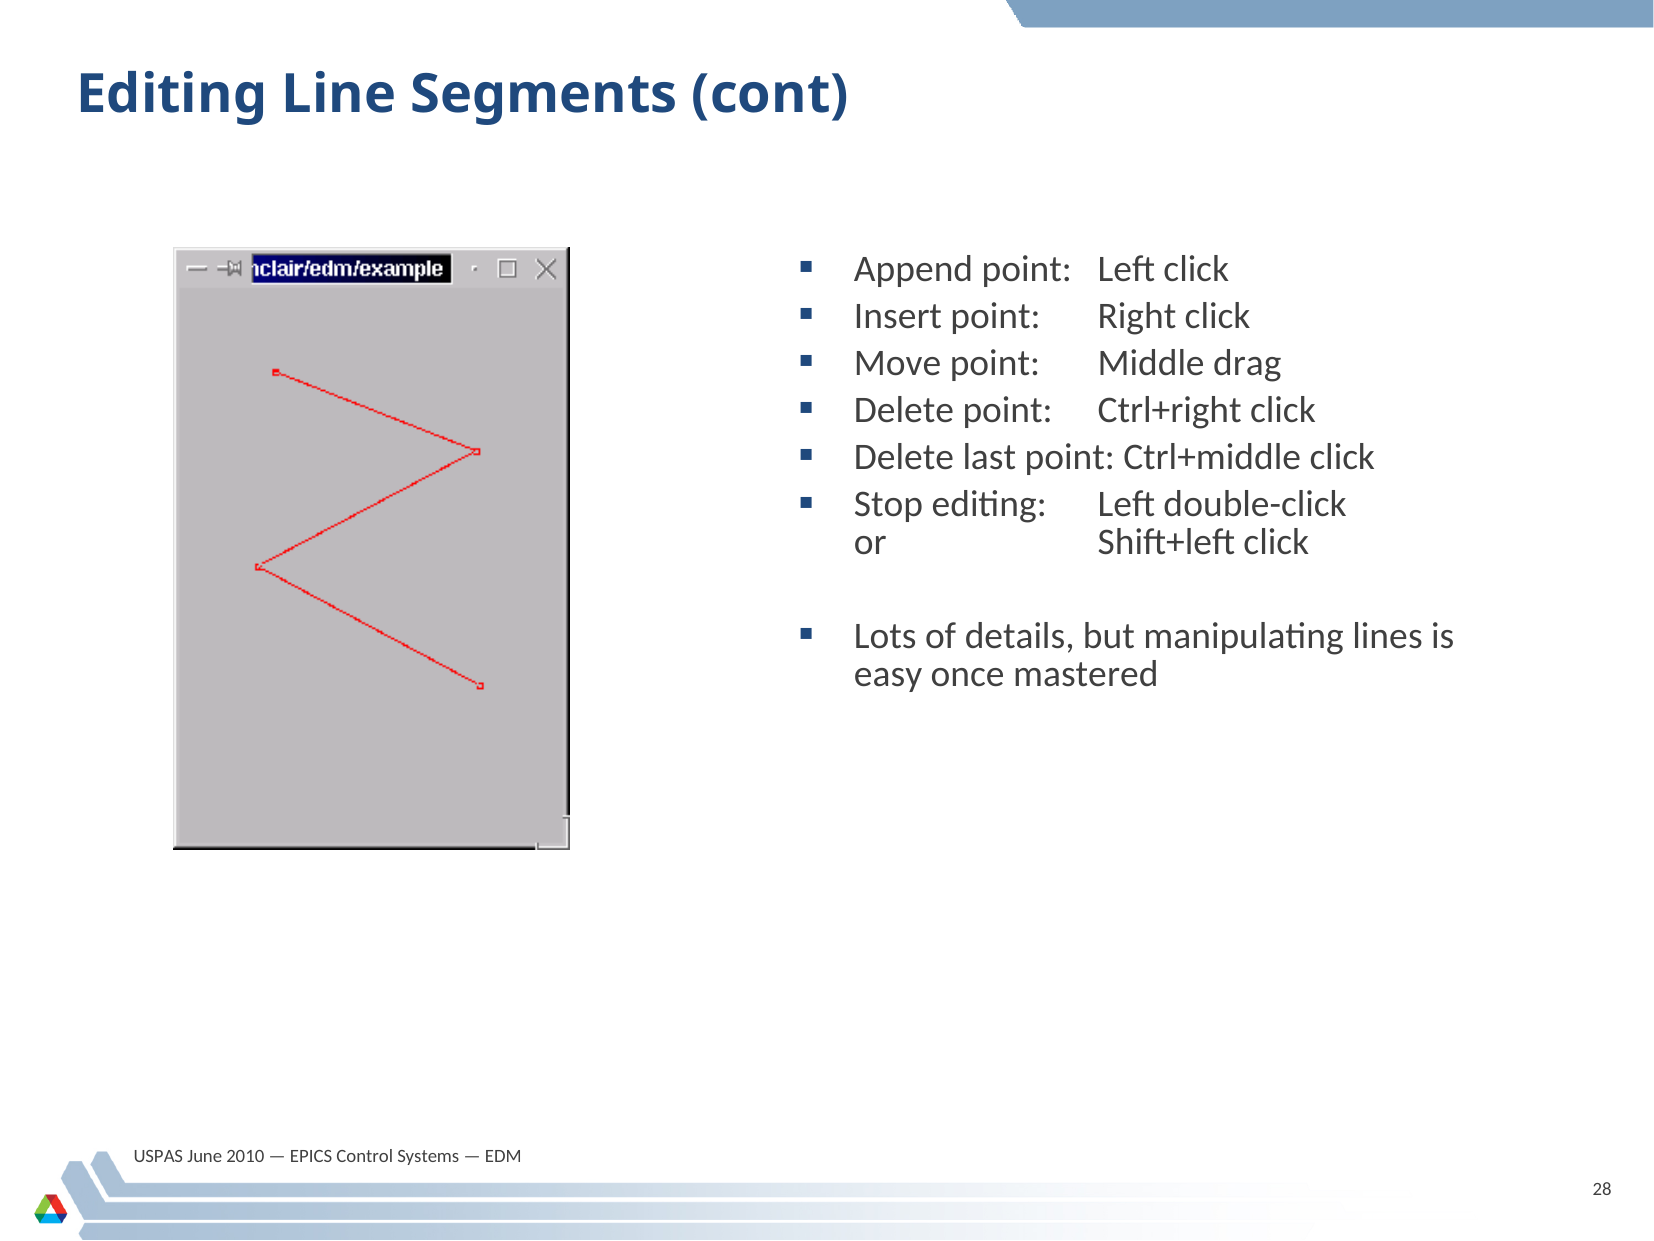

# Editing Line Segments (cont)
Append point:	Left click
Insert point:	Right click
Move point:	Middle drag
Delete point:	Ctrl+right click
Delete last point: Ctrl+middle click
Stop editing:	Left double-click
or		Shift+left click
Lots of details, but manipulating lines is easy once mastered
USPAS June 2010 — EPICS Control Systems — EDM
28